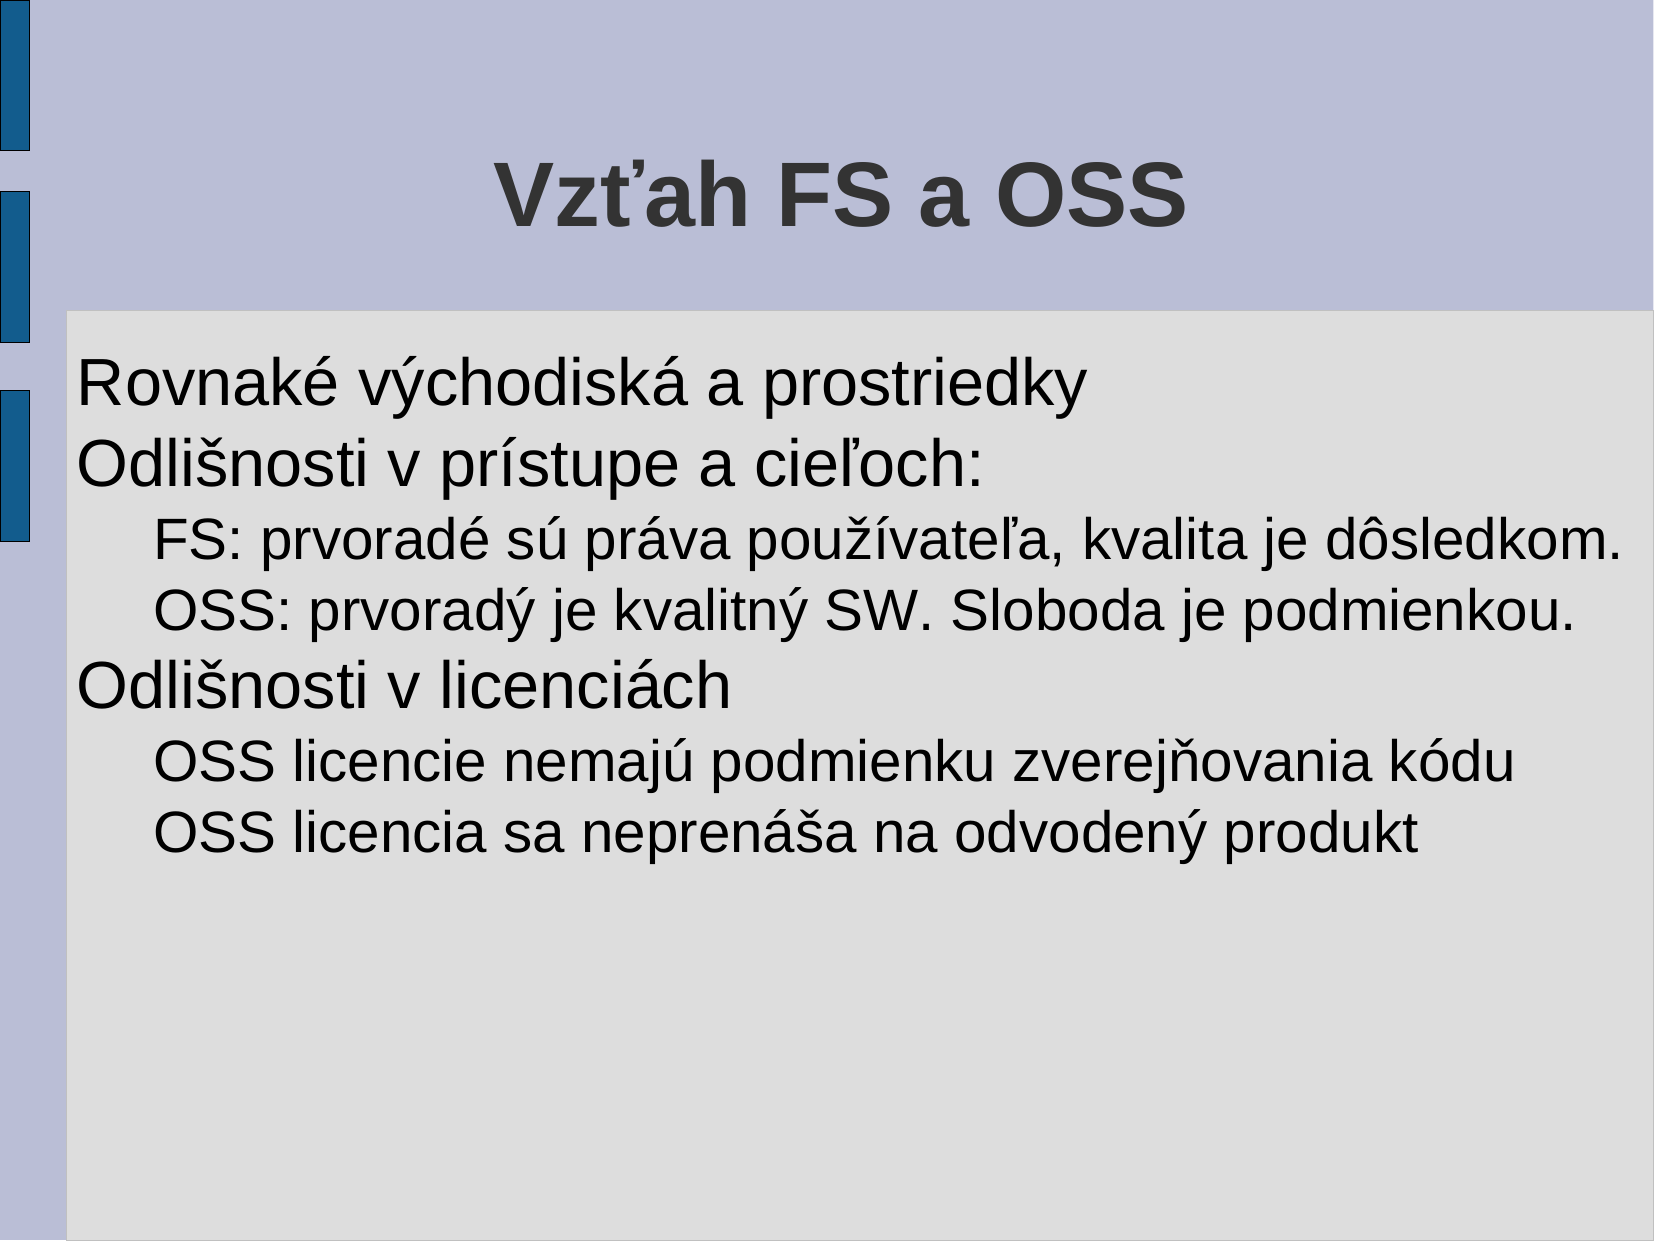

# Vzťah FS a OSS
Rovnaké východiská a prostriedky
Odlišnosti v prístupe a cieľoch:
FS: prvoradé sú práva používateľa, kvalita je dôsledkom.
OSS: prvoradý je kvalitný SW. Sloboda je podmienkou.
Odlišnosti v licenciách
OSS licencie nemajú podmienku zverejňovania kódu
OSS licencia sa neprenáša na odvodený produkt